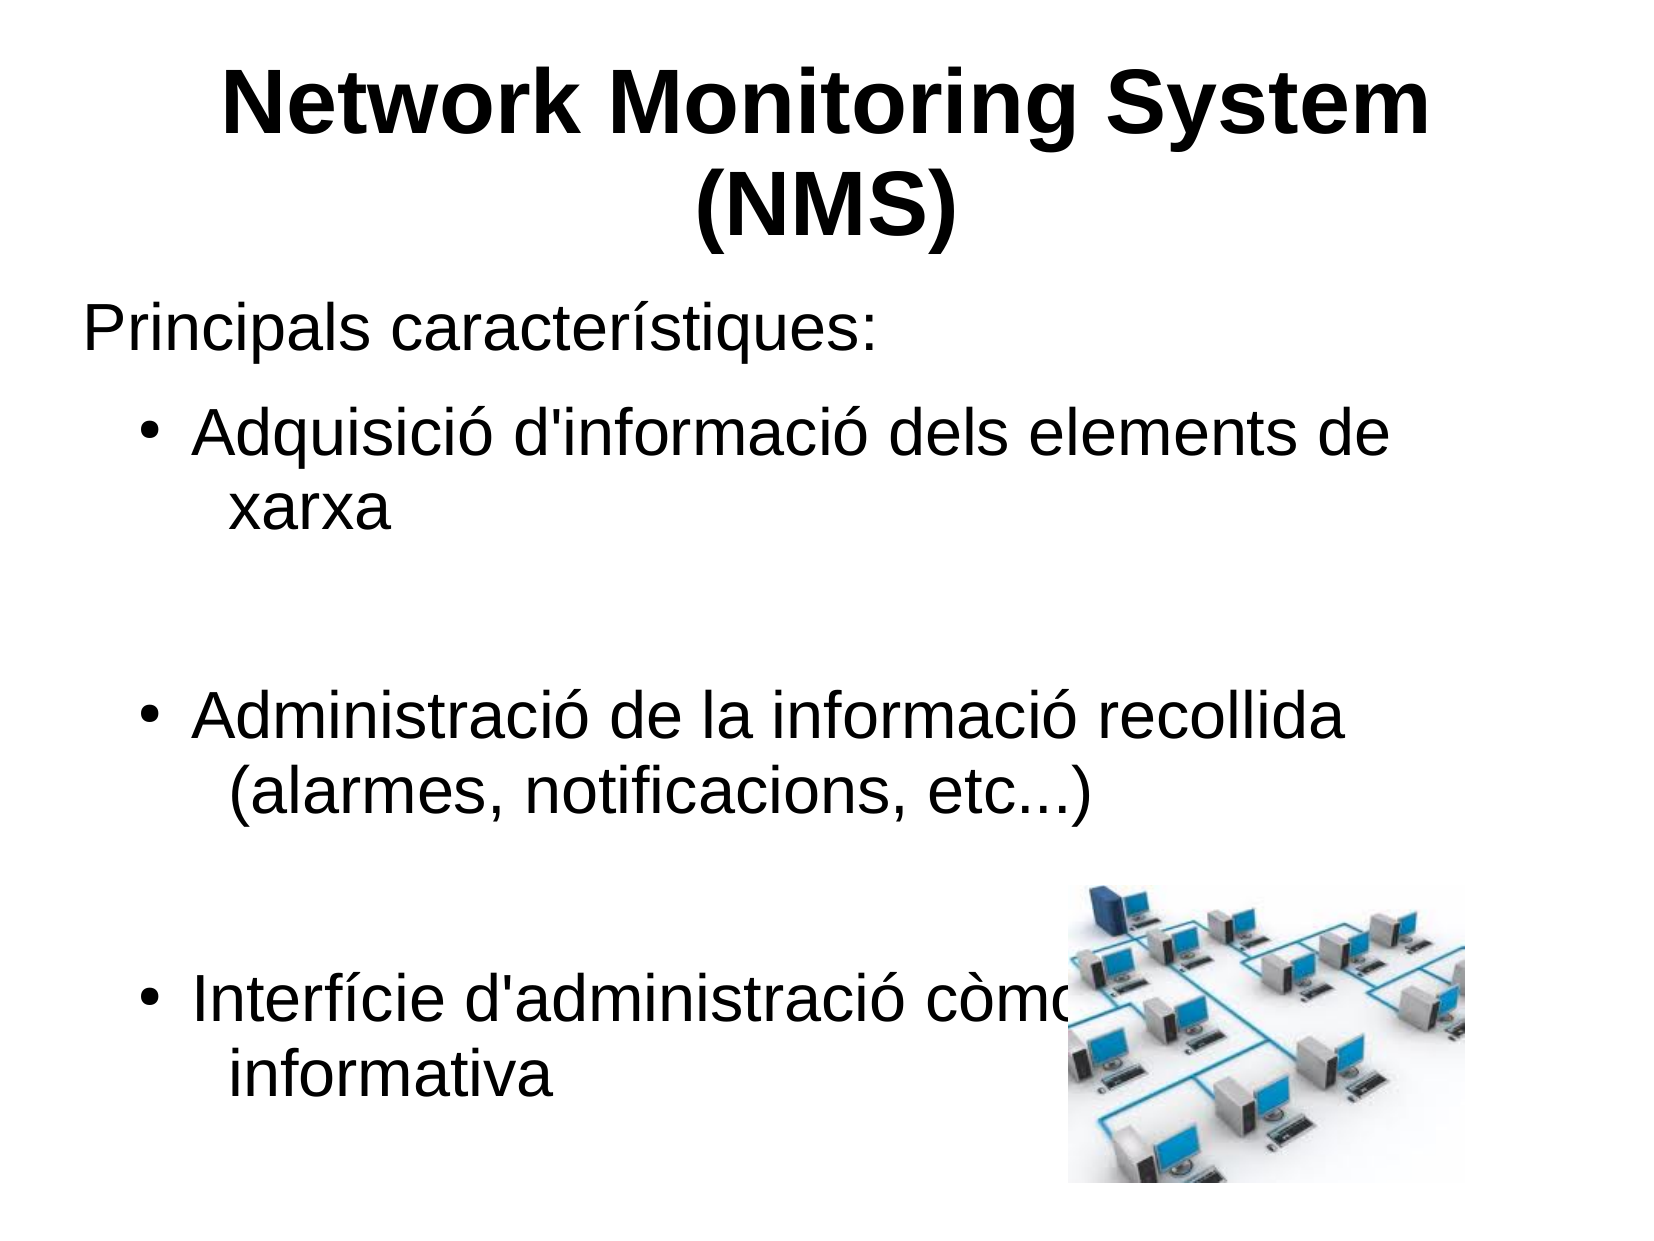

# Network Monitoring System (NMS)
Principals característiques:
Adquisició d'informació dels elements de xarxa
Administració de la informació recollida (alarmes, notificacions, etc...)
Interfície d'administració còmode i informativa